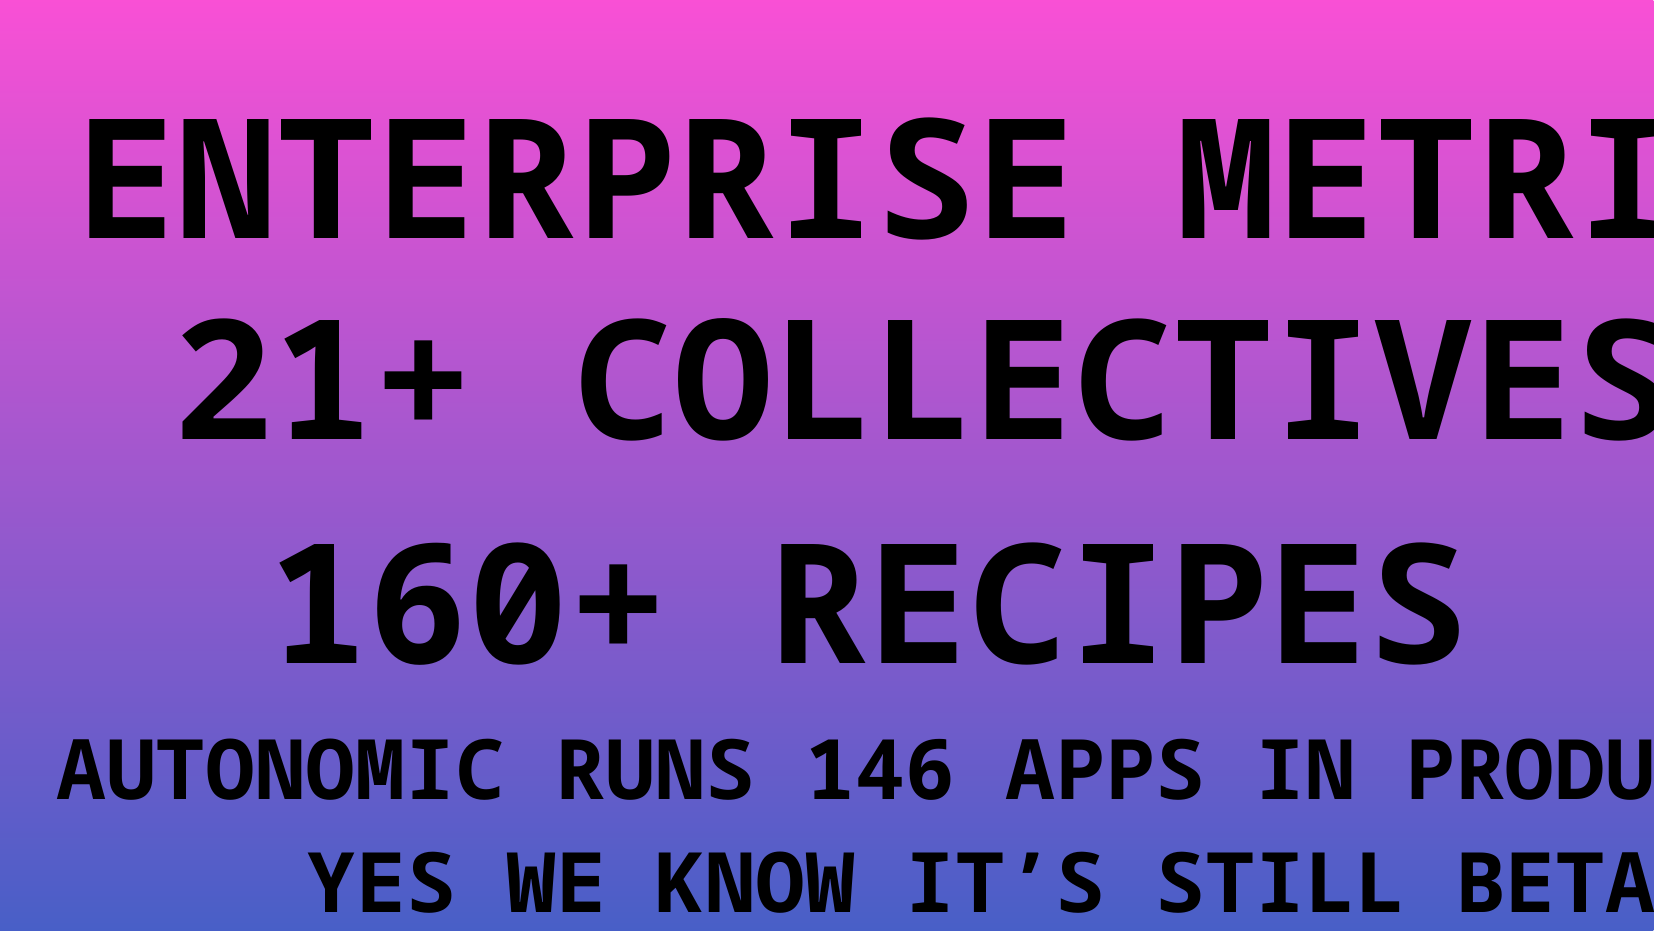

ENTERPRISE METRICS
21+ COLLECTIVES
160+ RECIPES
AUTONOMIC RUNS 146 APPS IN PRODUCTION
YES WE KNOW IT’S STILL BETA